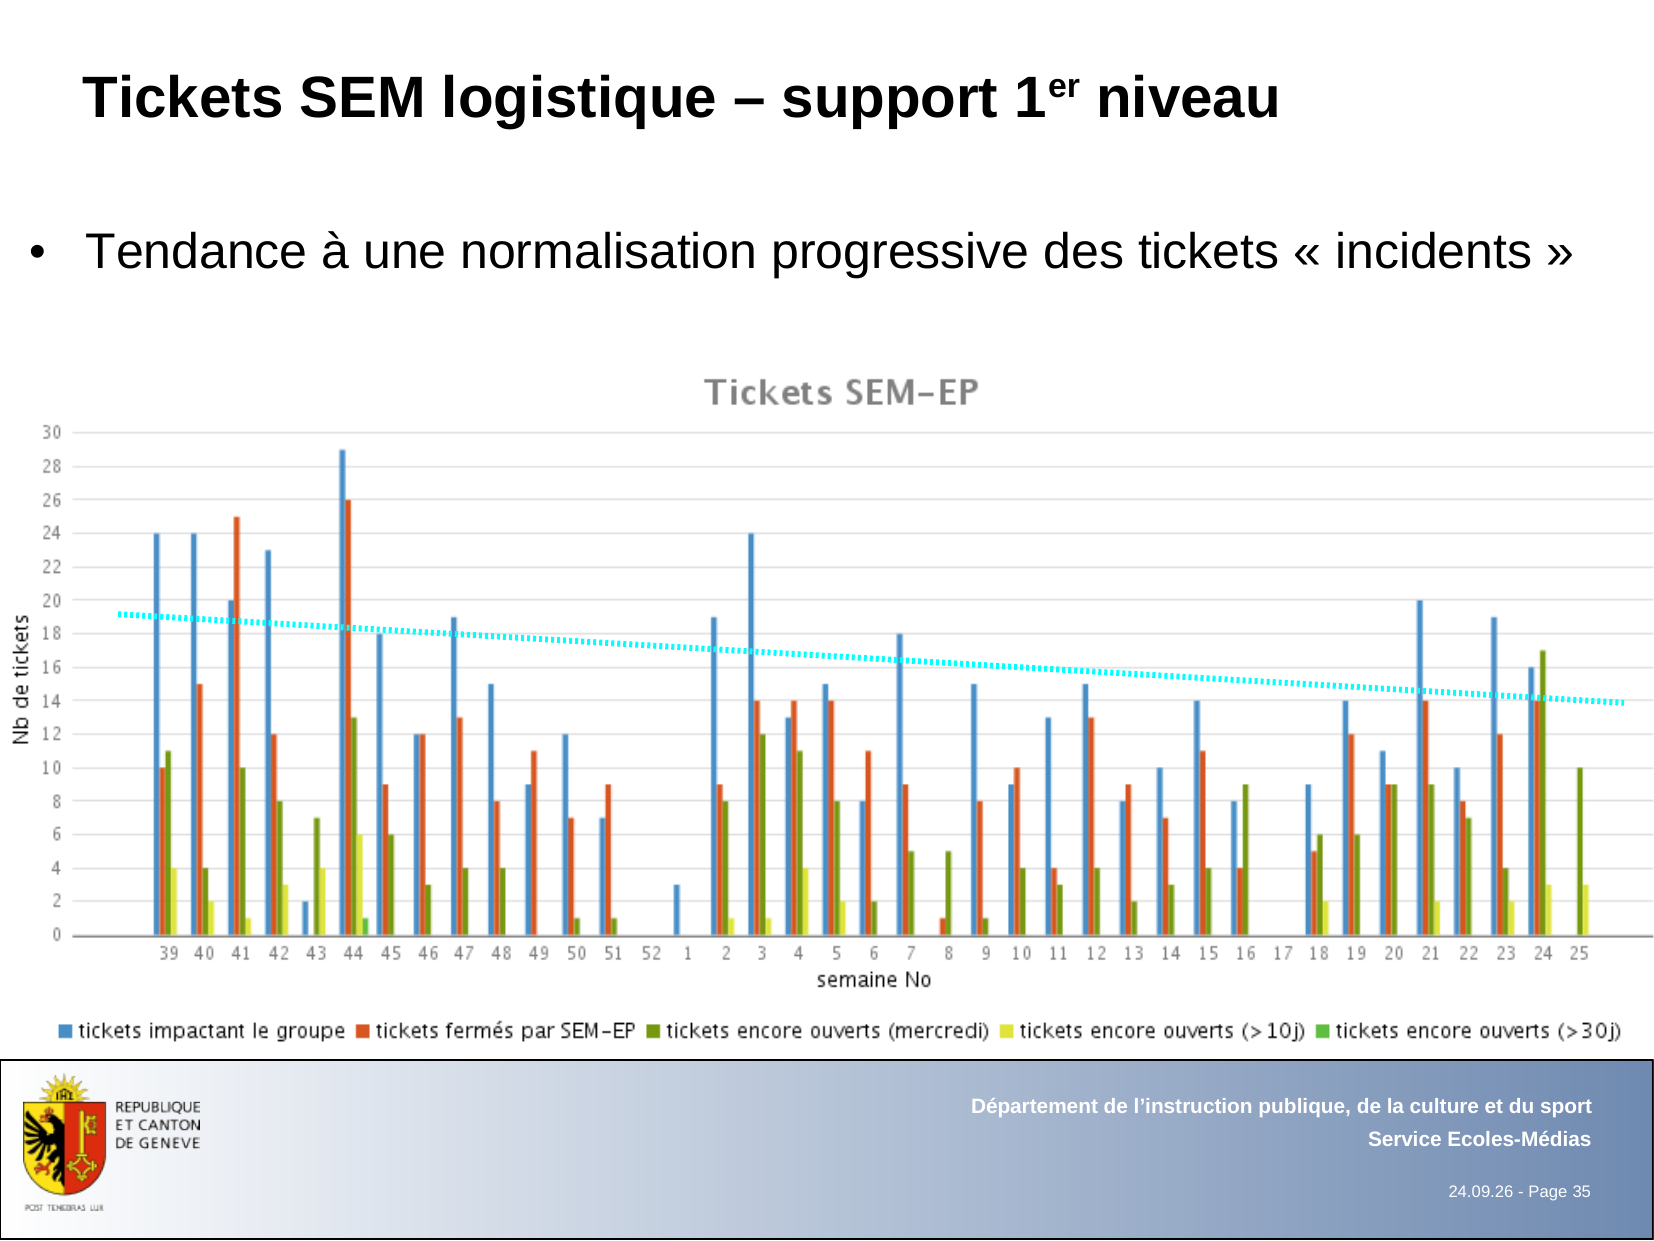

# Tickets SEM logistique – support 1er niveau
Tendance à une normalisation progressive des tickets « incidents »